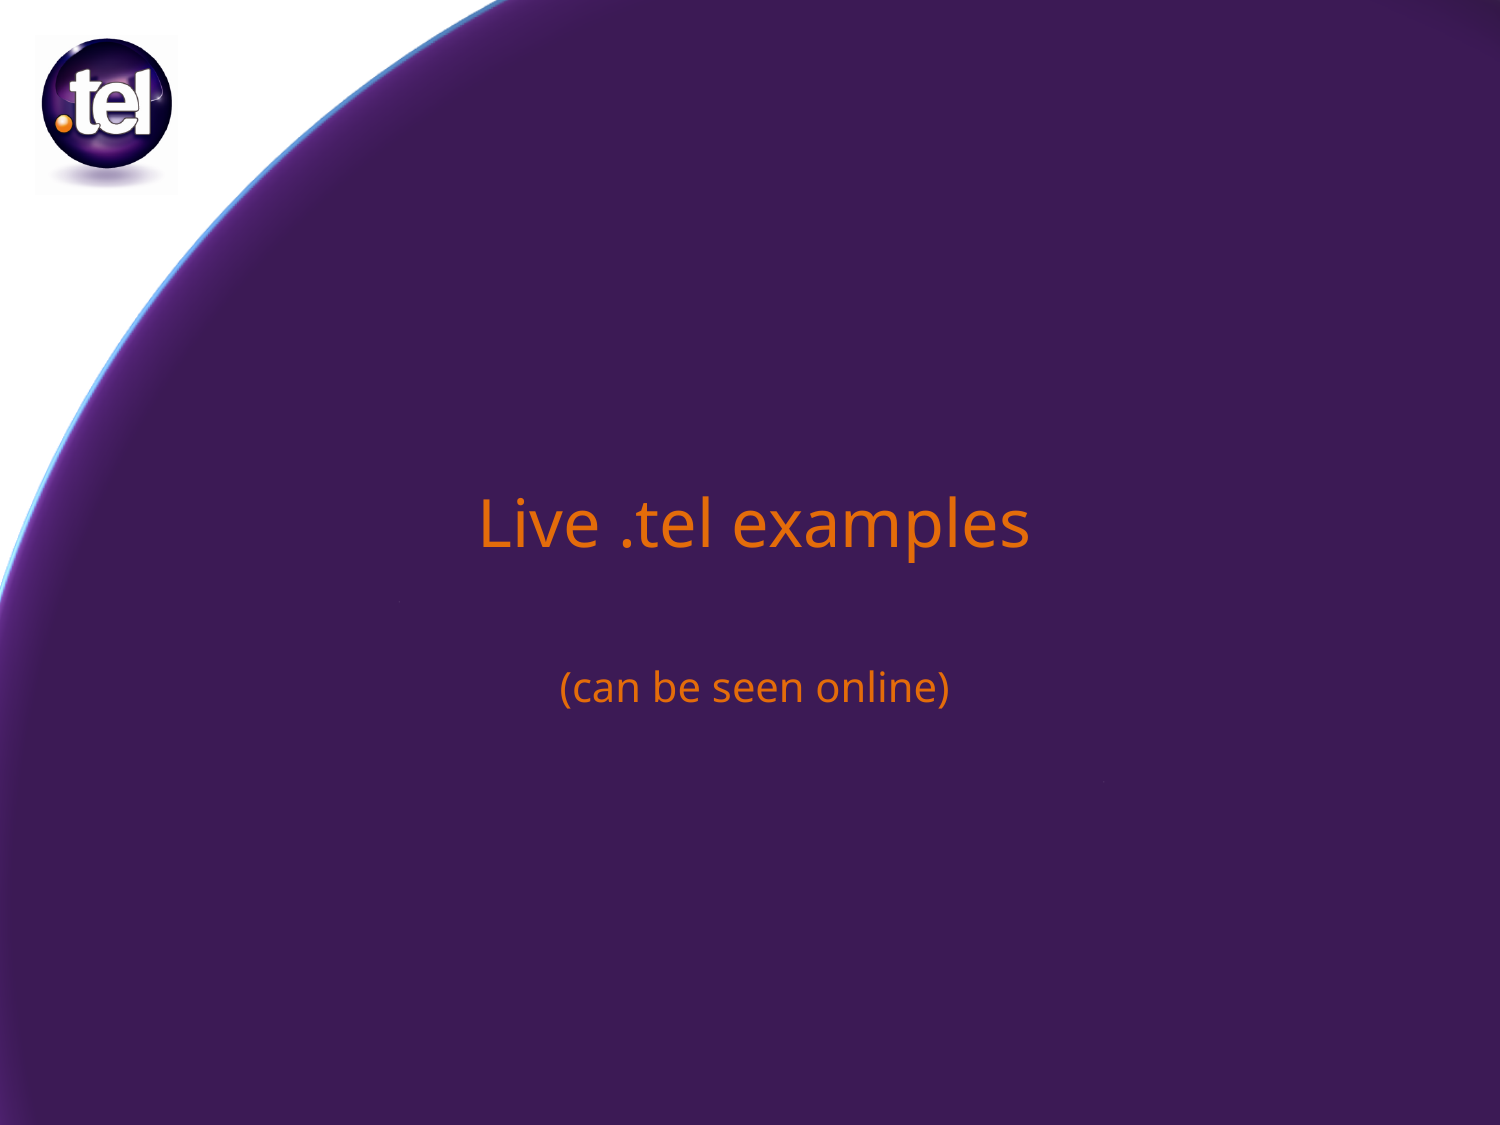

# Live .tel examples (can be seen online)